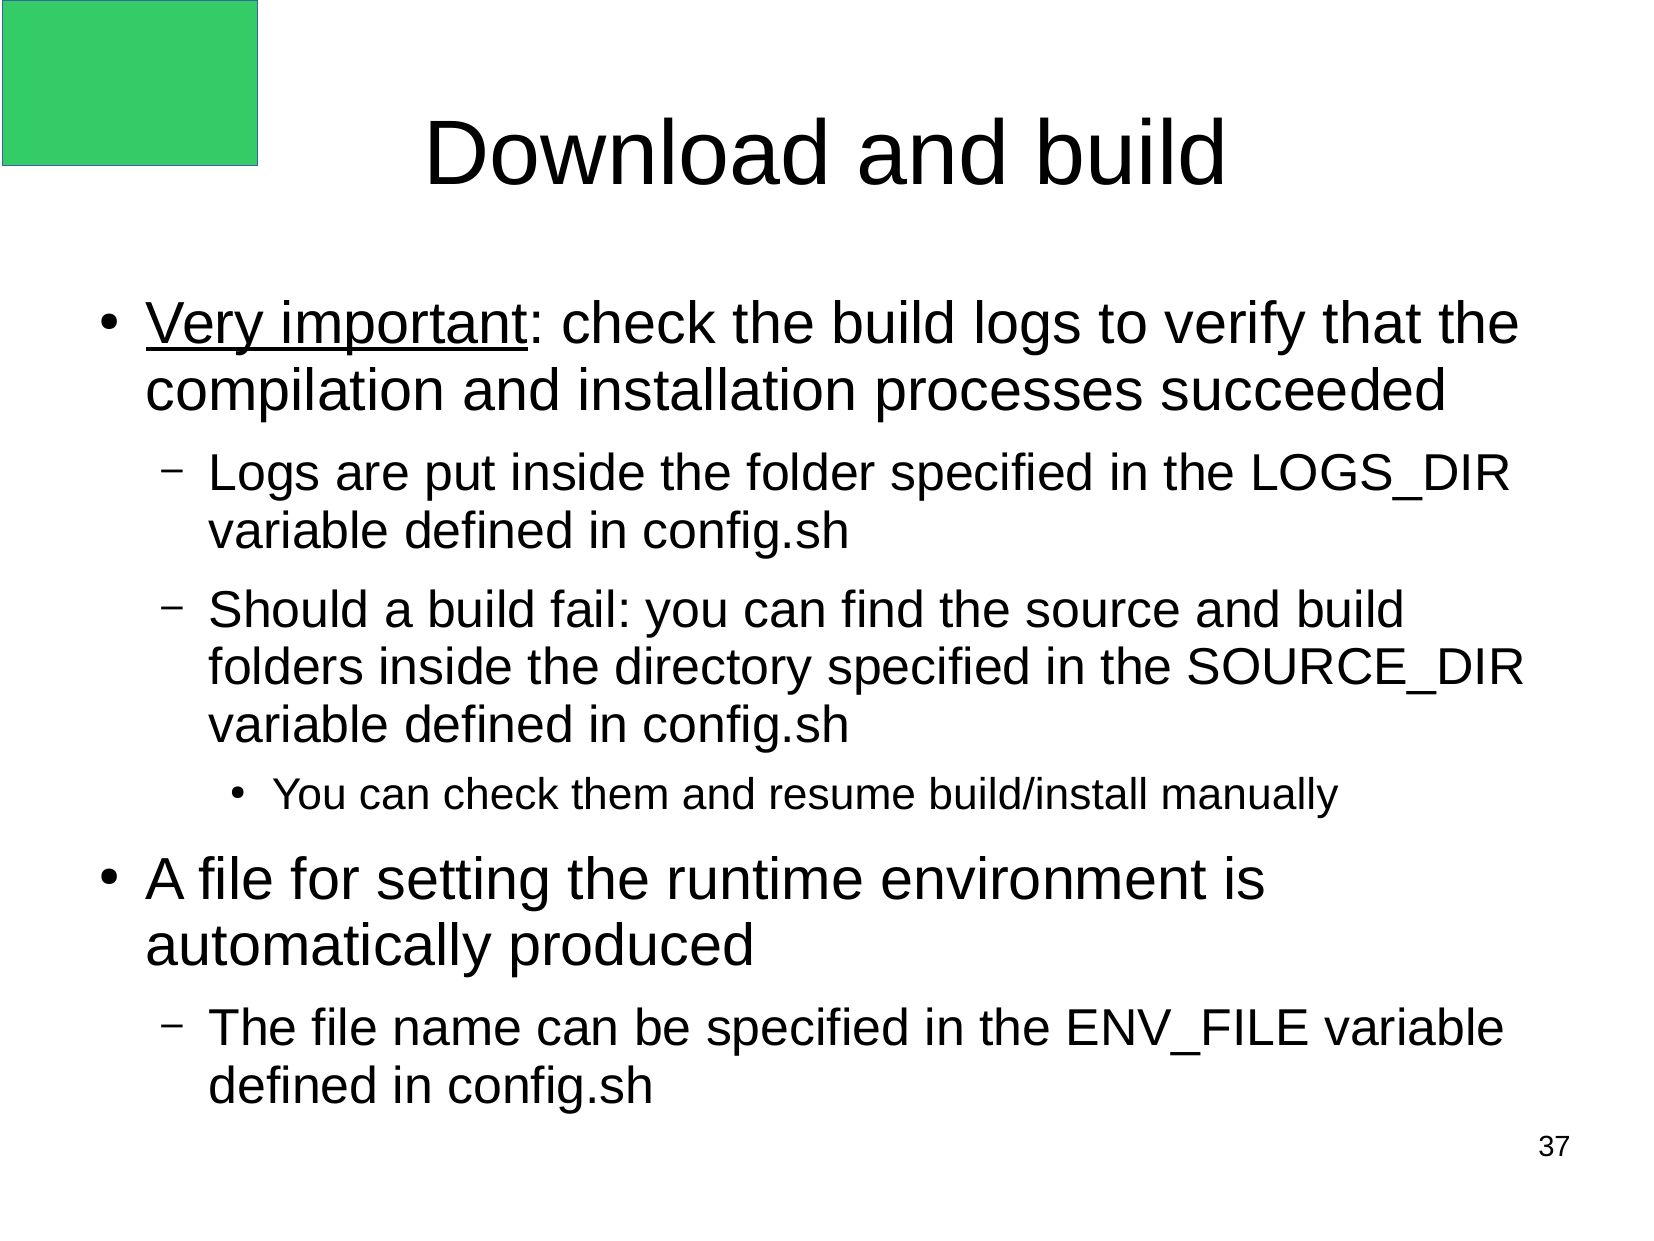

# Download and build
Very important: check the build logs to verify that the compilation and installation processes succeeded
Logs are put inside the folder specified in the LOGS_DIR variable defined in config.sh
Should a build fail: you can find the source and build folders inside the directory specified in the SOURCE_DIR variable defined in config.sh
You can check them and resume build/install manually
A file for setting the runtime environment is automatically produced
The file name can be specified in the ENV_FILE variable defined in config.sh
37